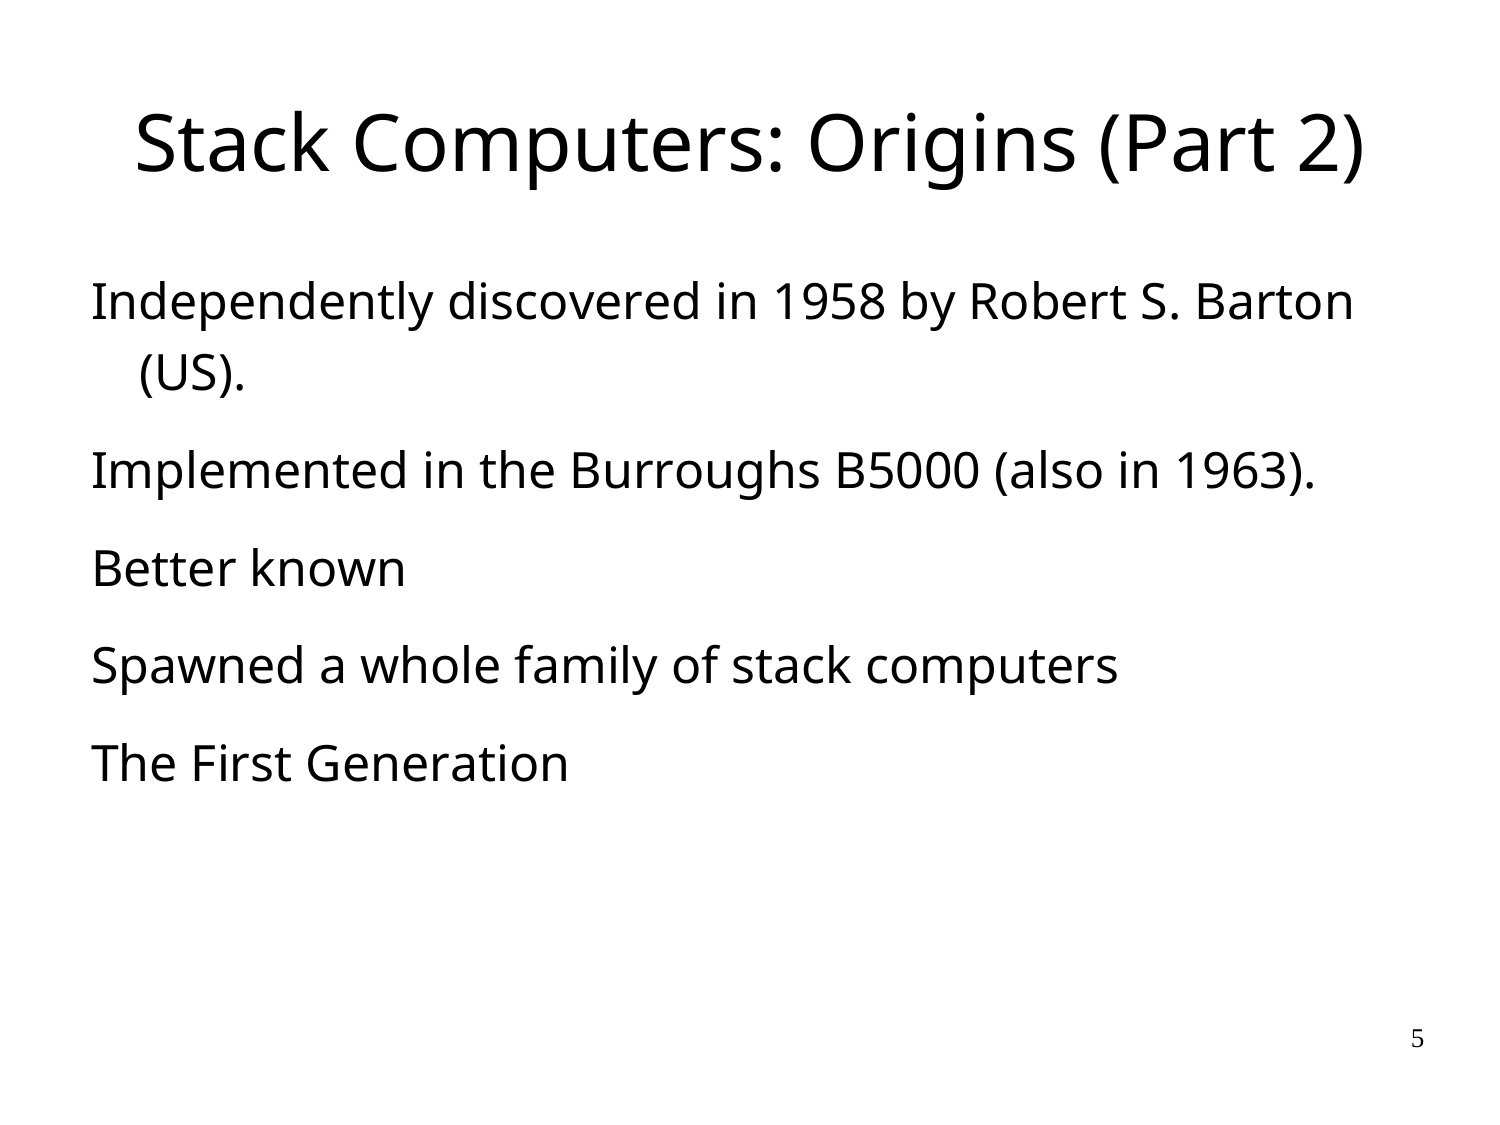

# Stack Computers: Origins (Part 2)
Independently discovered in 1958 by Robert S. Barton (US).
Implemented in the Burroughs B5000 (also in 1963).
Better known
Spawned a whole family of stack computers
The First Generation
5